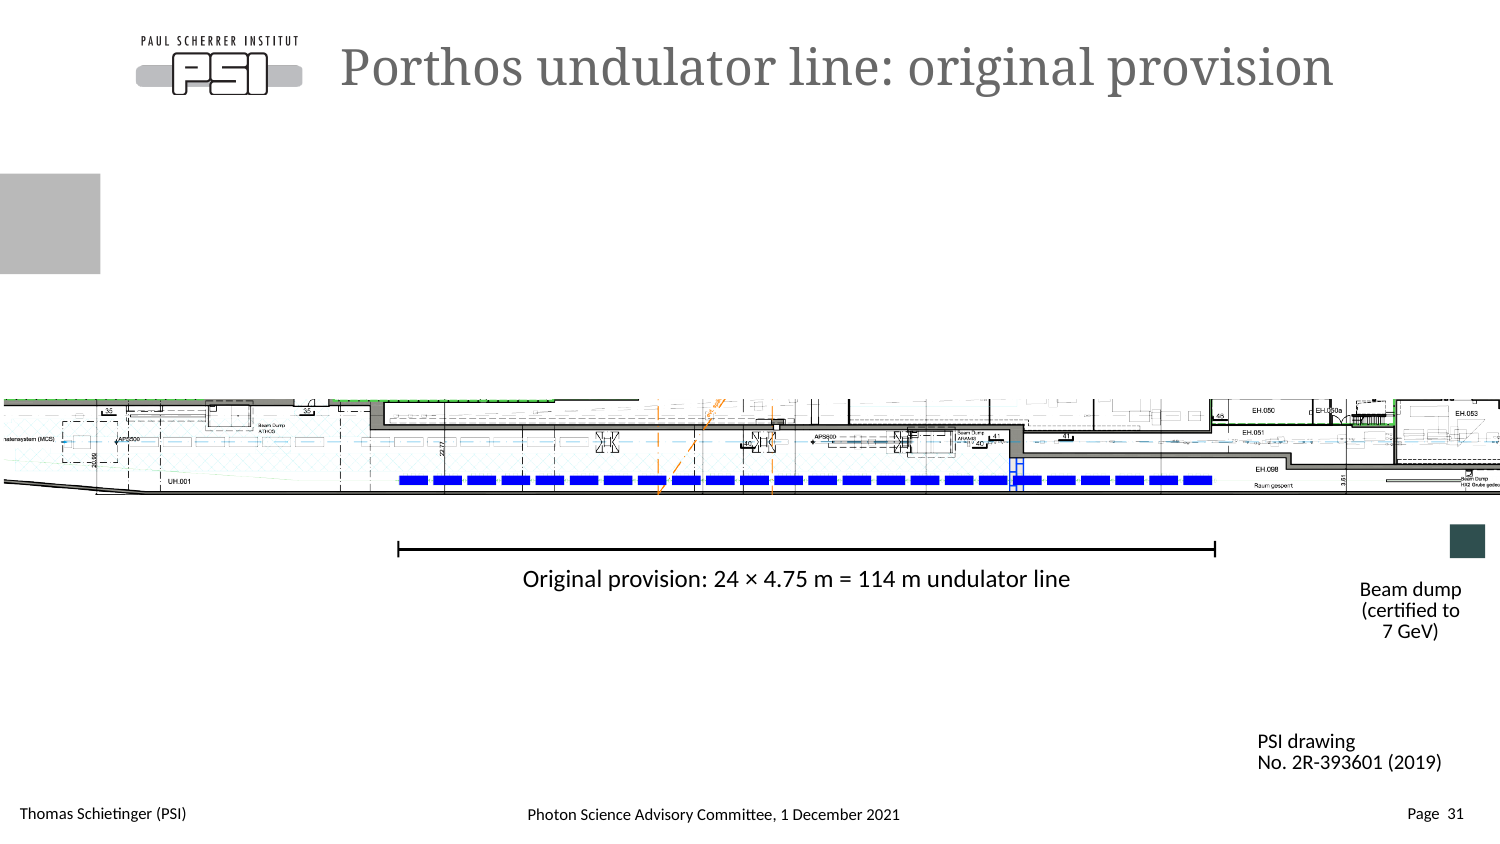

# Porthos undulator line: original provision
Original provision: 24 × 4.75 m = 114 m undulator line
Beam dump
(certified to
7 GeV)
PSI drawing
No. 2R-393601 (2019)